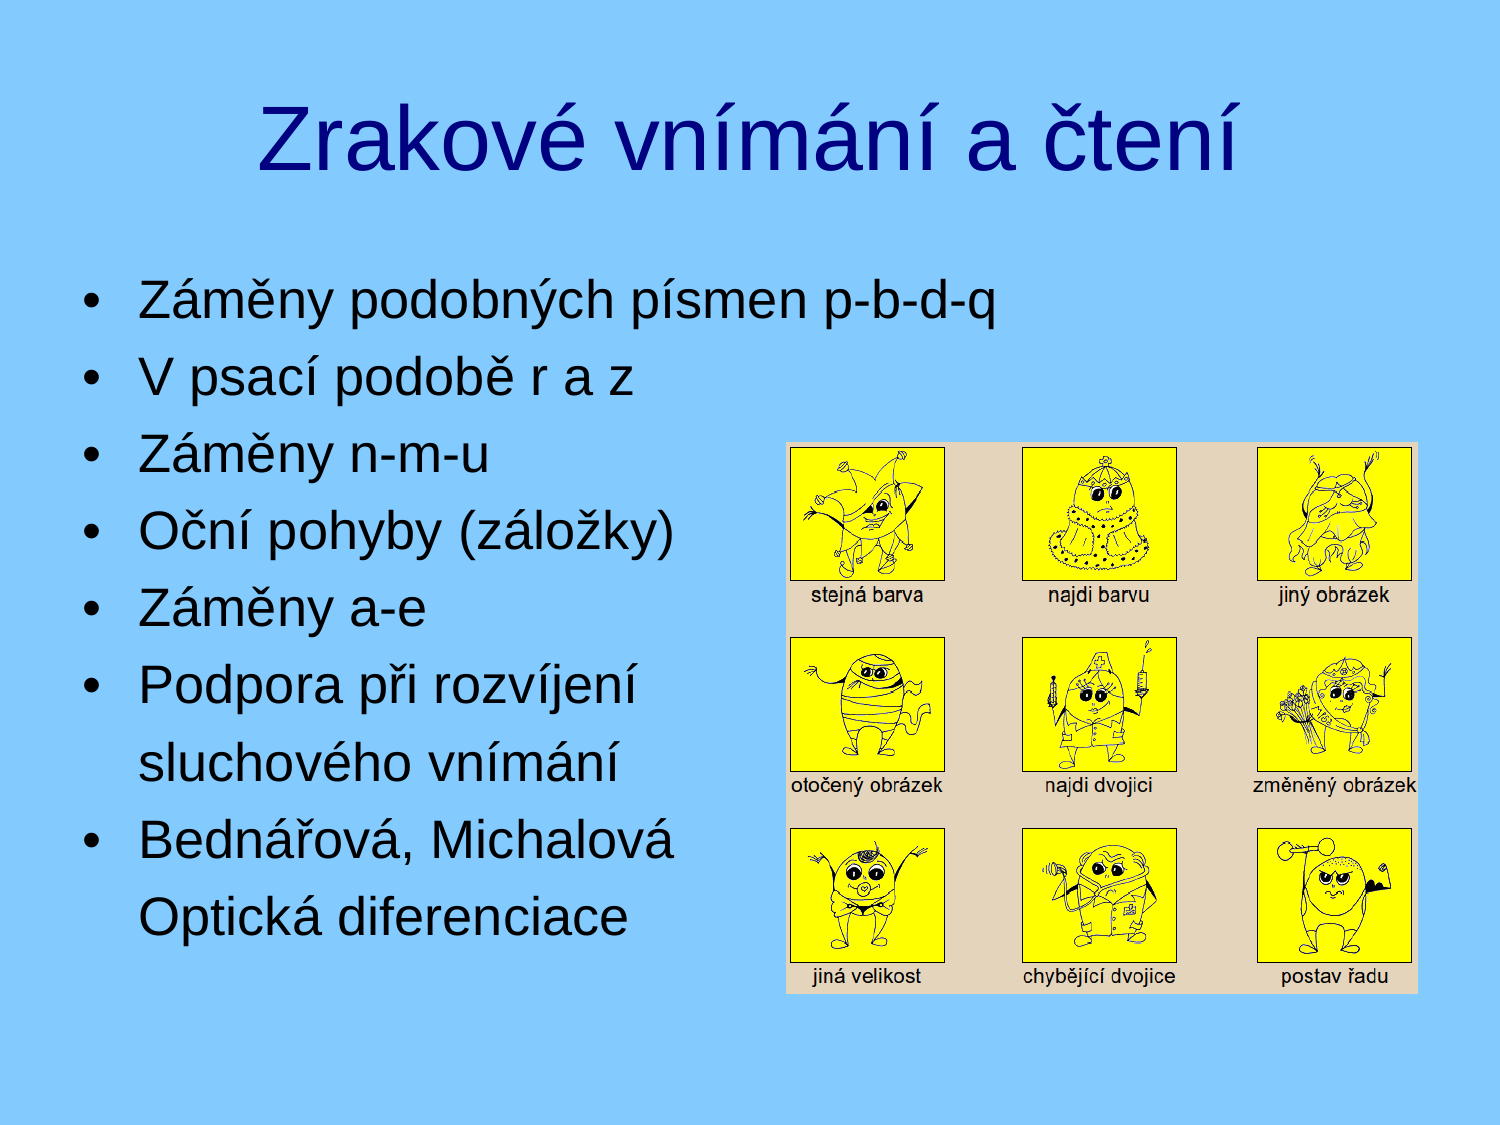

# Zrakové vnímání a čtení
Záměny podobných písmen p-b-d-q
V psací podobě r a z
Záměny n-m-u
Oční pohyby (záložky)
Záměny a-e
Podpora při rozvíjení
sluchového vnímání
Bednářová, Michalová
Optická diferenciace